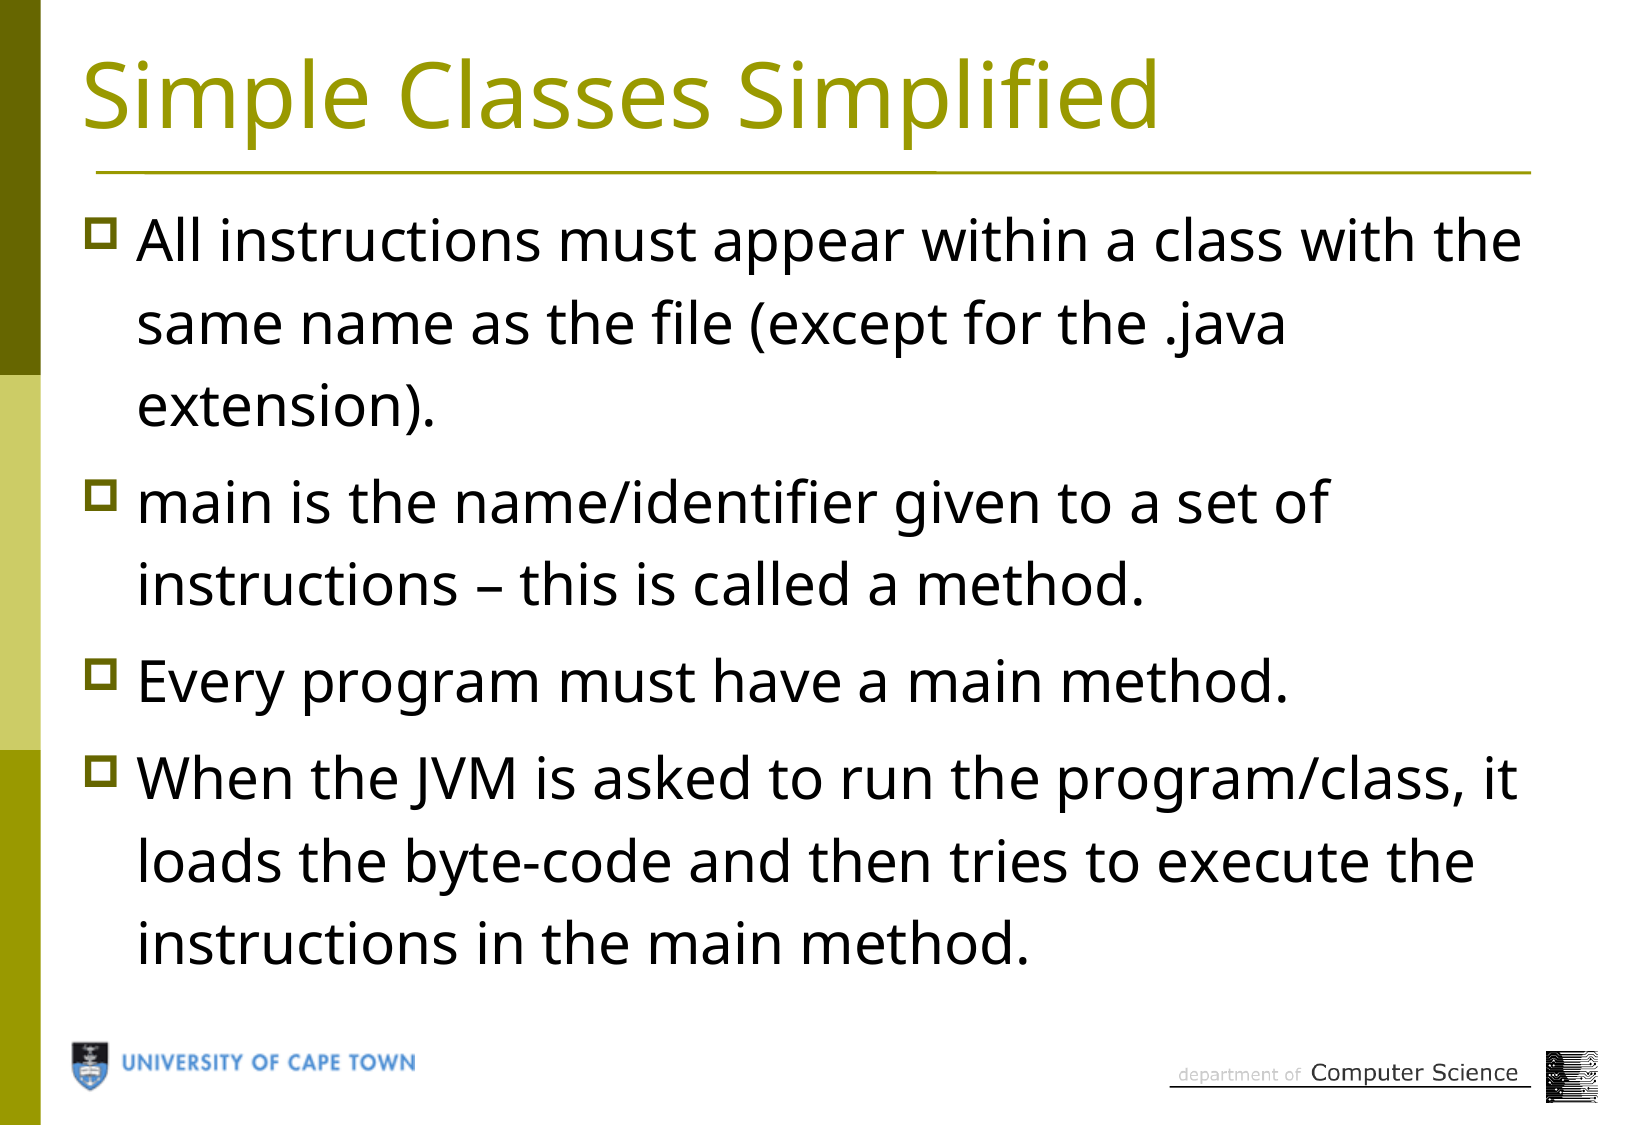

# Simple Classes Simplified
All instructions must appear within a class with the same name as the file (except for the .java extension).
main is the name/identifier given to a set of instructions – this is called a method.
Every program must have a main method.
When the JVM is asked to run the program/class, it loads the byte-code and then tries to execute the instructions in the main method.